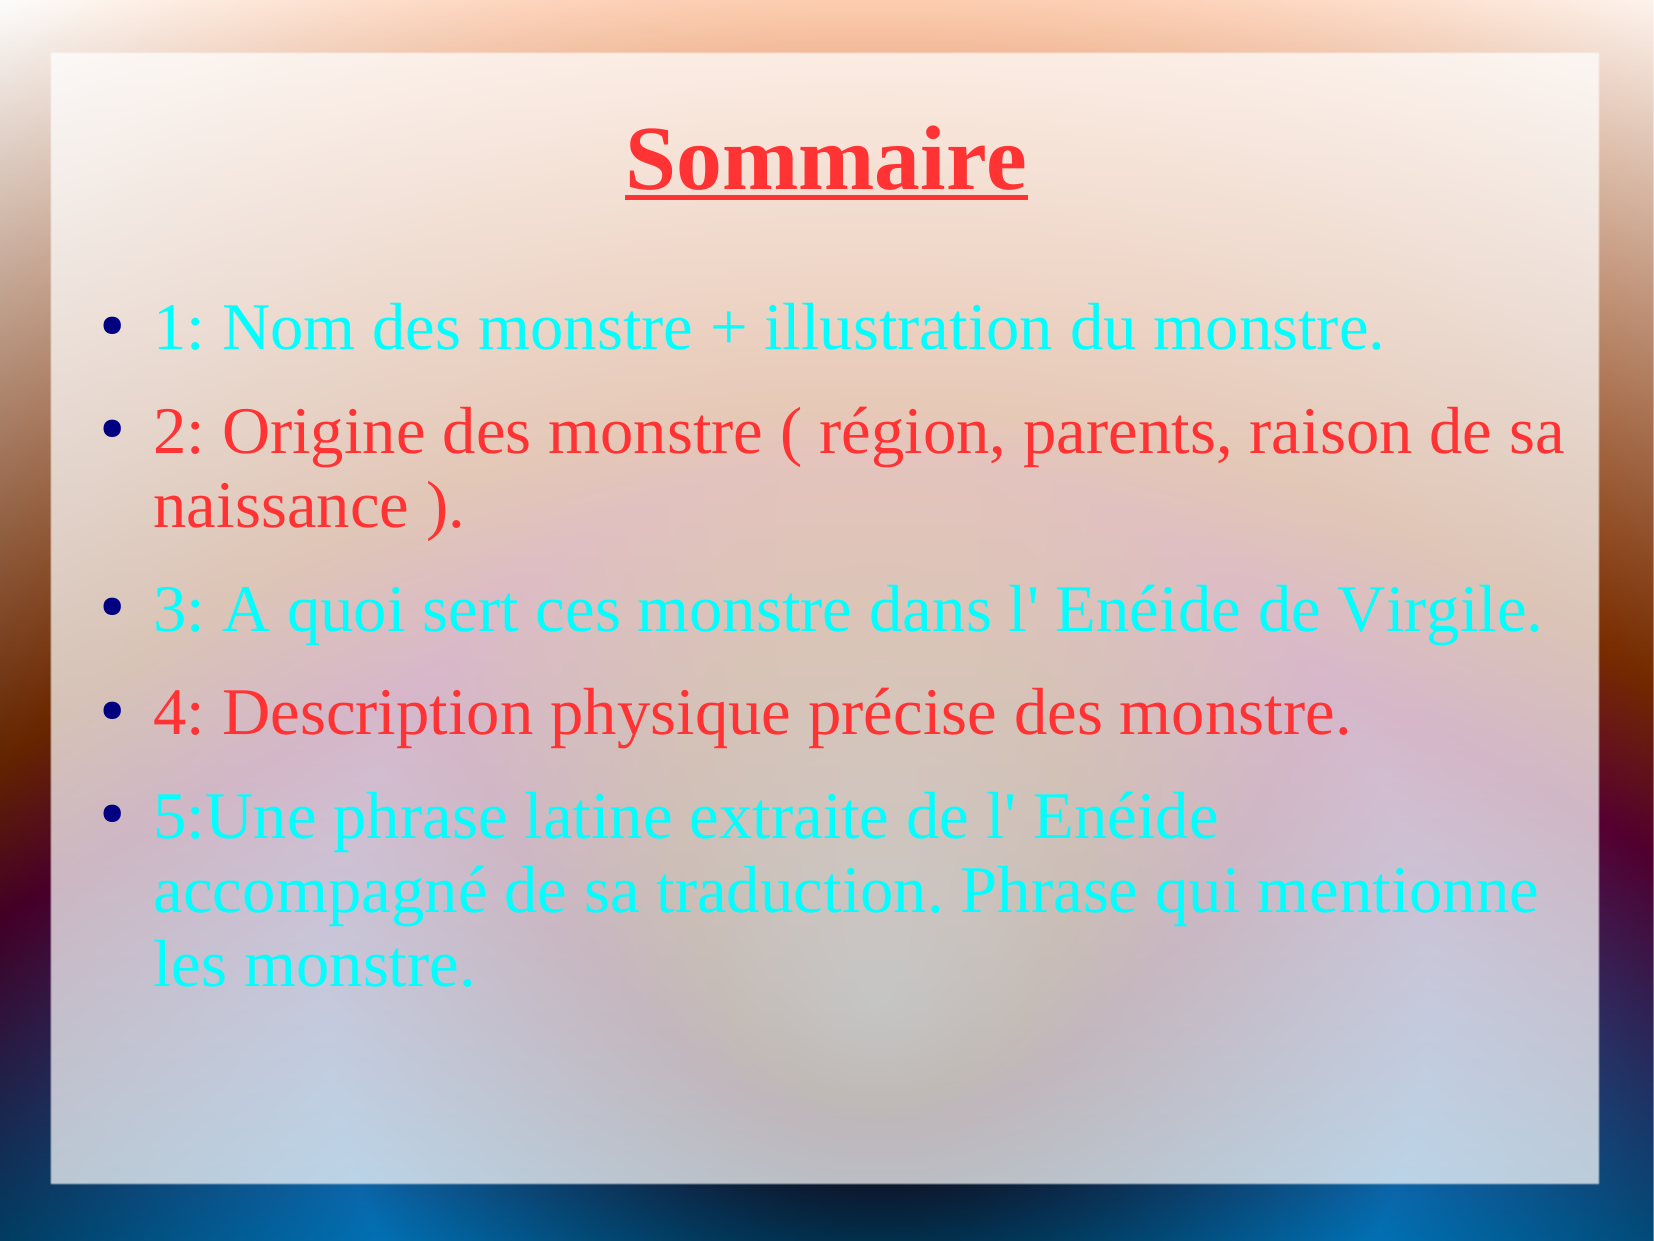

# Sommaire
1: Nom des monstre + illustration du monstre.
2: Origine des monstre ( région, parents, raison de sa naissance ).
3: A quoi sert ces monstre dans l' Enéide de Virgile.
4: Description physique précise des monstre.
5:Une phrase latine extraite de l' Enéide accompagné de sa traduction. Phrase qui mentionne les monstre.